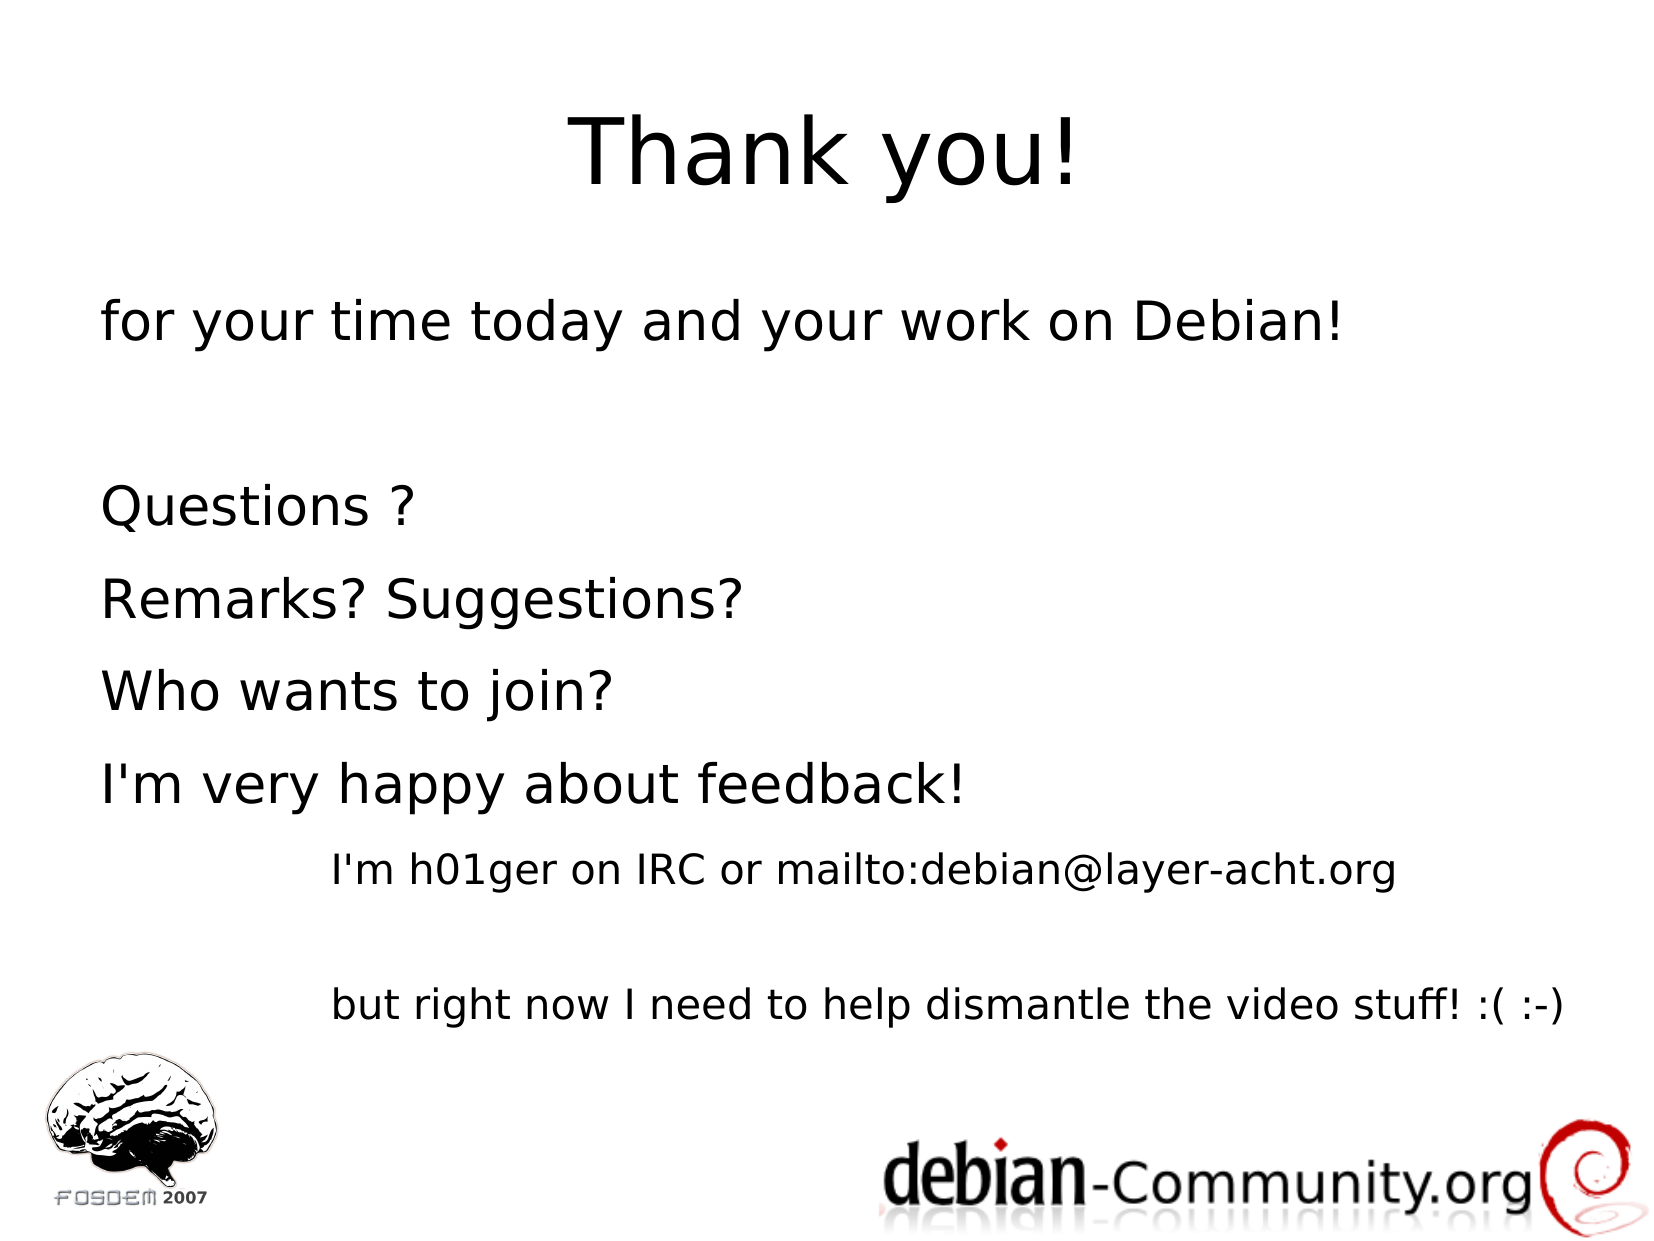

# Thank you!
for your time today and your work on Debian!
Questions ?
Remarks? Suggestions?
Who wants to join?
I'm very happy about feedback!
I'm h01ger on IRC or mailto:debian@layer-acht.org
but right now I need to help dismantle the video stuff! :( :-)